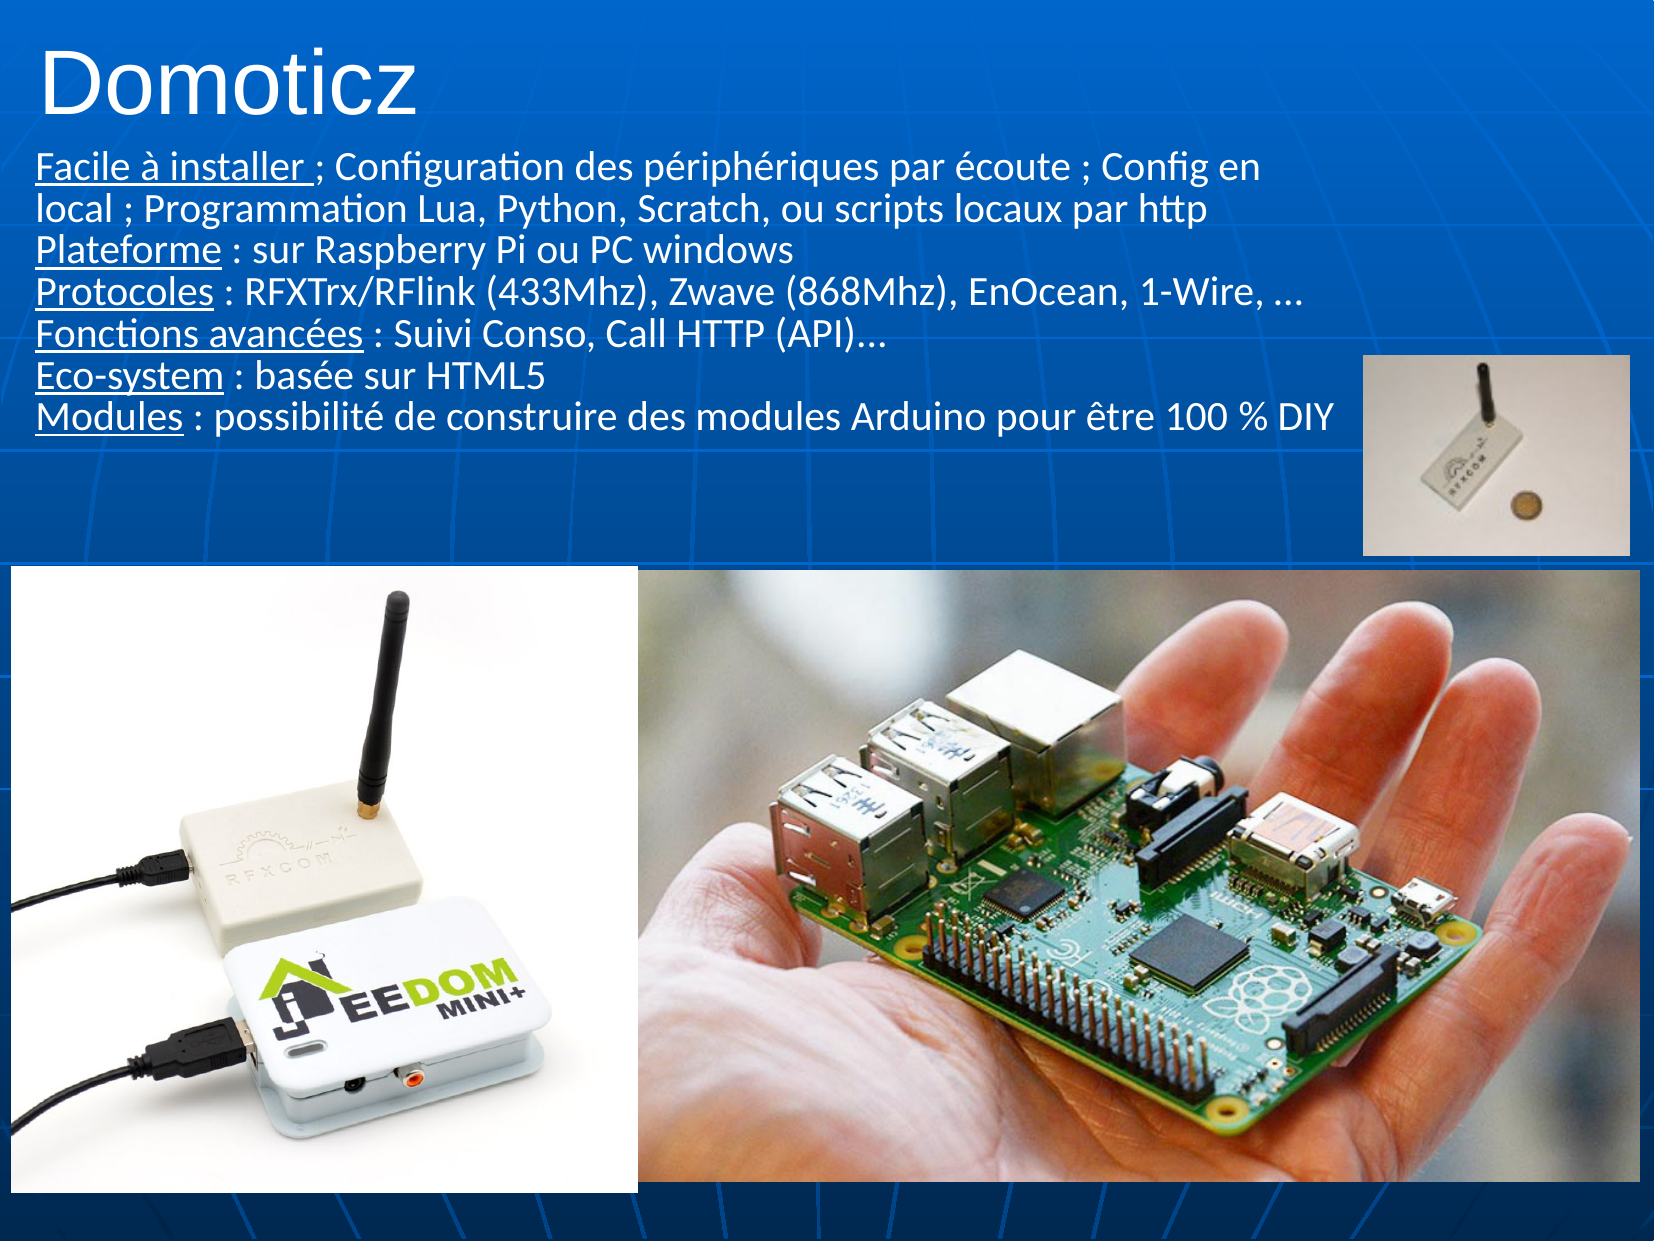

Domoticz
Facile à installer ; Configuration des périphériques par écoute ; Config en local ; Programmation Lua, Python, Scratch, ou scripts locaux par http
Plateforme : sur Raspberry Pi ou PC windows
Protocoles : RFXTrx/RFlink (433Mhz), Zwave (868Mhz), EnOcean, 1-Wire, …
Fonctions avancées : Suivi Conso, Call HTTP (API)...
Eco-system : basée sur HTML5
Modules : possibilité de construire des modules Arduino pour être 100 % DIY